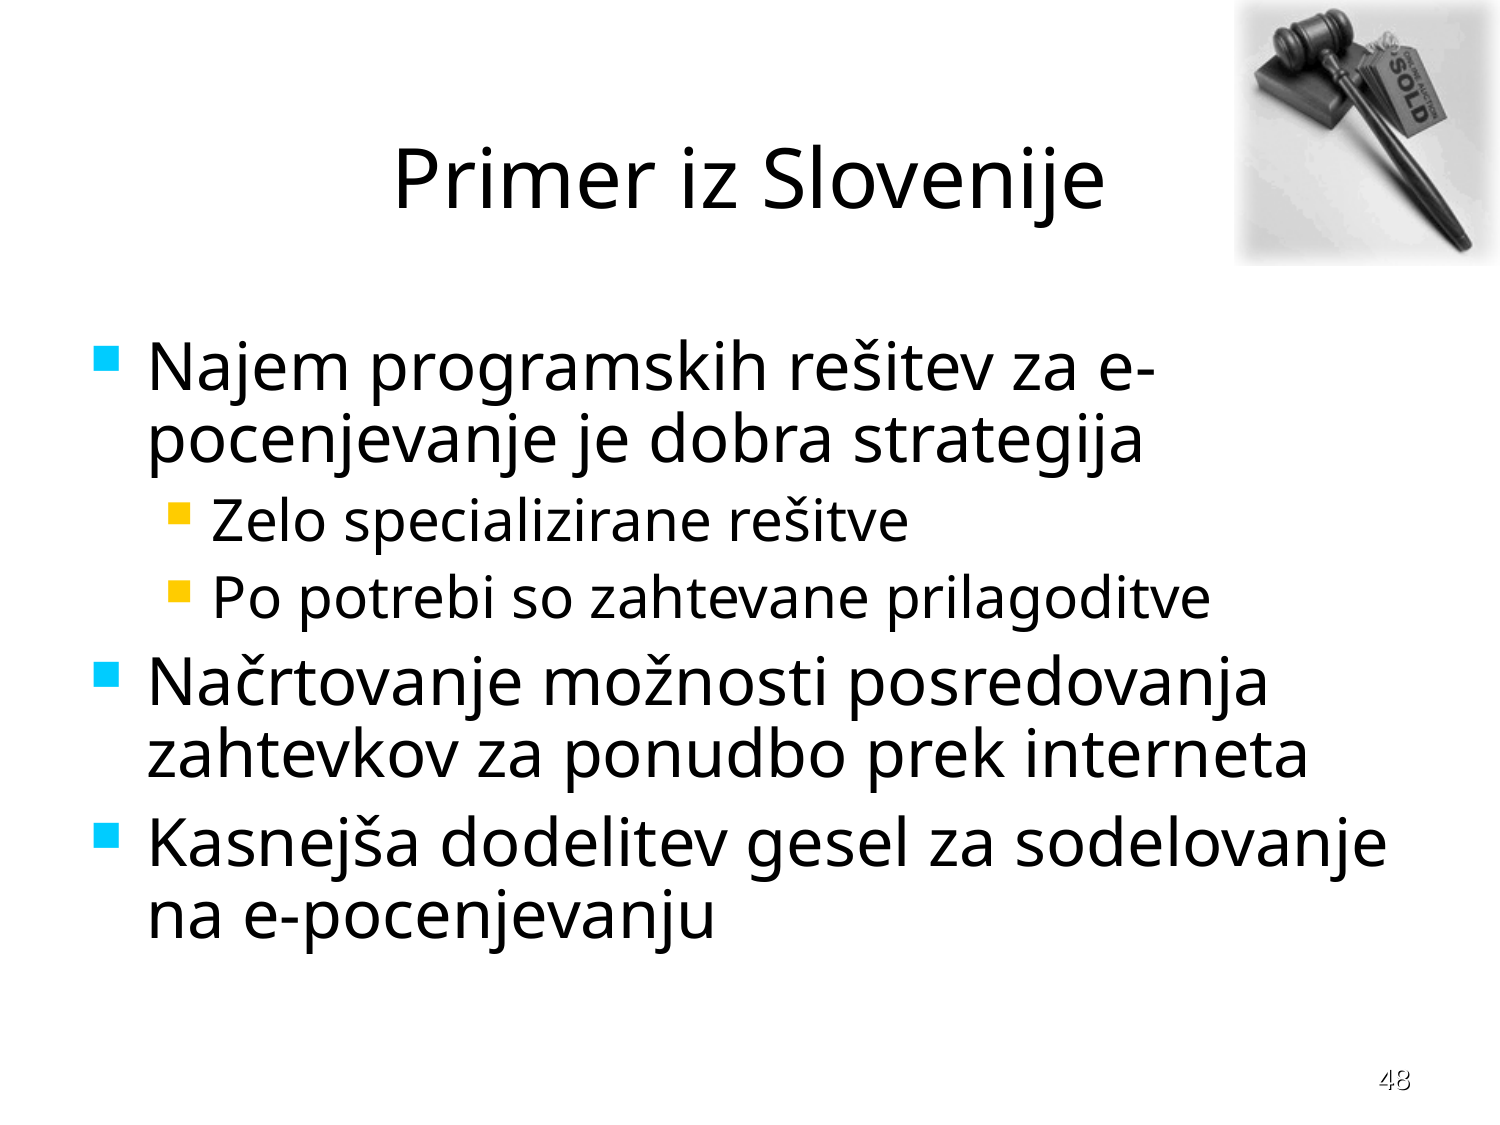

# Primer iz Slovenije
Najem programskih rešitev za e-pocenjevanje je dobra strategija
Zelo specializirane rešitve
Po potrebi so zahtevane prilagoditve
Načrtovanje možnosti posredovanja zahtevkov za ponudbo prek interneta
Kasnejša dodelitev gesel za sodelovanje na e-pocenjevanju